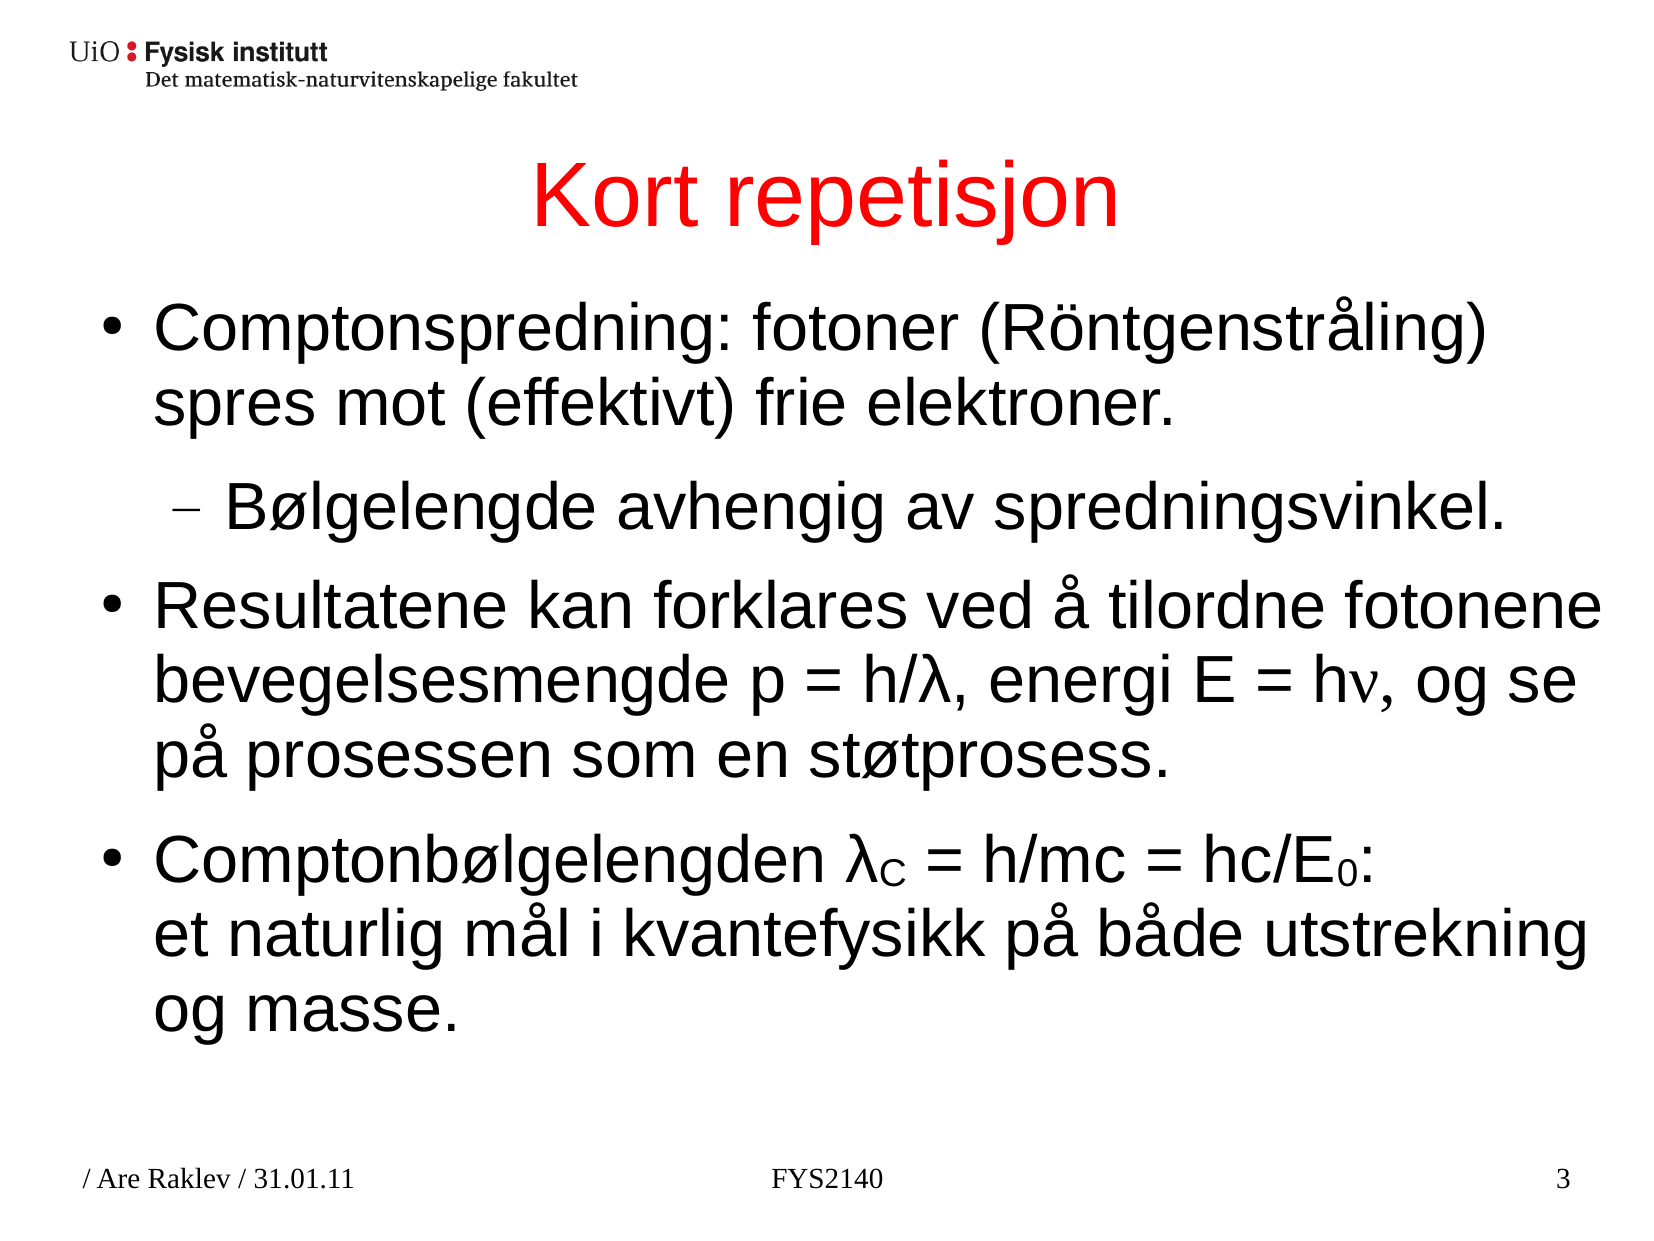

# Kort repetisjon
Comptonspredning: fotoner (Röntgenstråling) spres mot (effektivt) frie elektroner.
Bølgelengde avhengig av spredningsvinkel.
Resultatene kan forklares ved å tilordne fotonene bevegelsesmengde p = h/λ, energi E = hν, og se på prosessen som en støtprosess.
Comptonbølgelengden λC = h/mc = hc/E0:
et naturlig mål i kvantefysikk på både utstrekning og masse.
/ Are Raklev / 31.01.11
FYS2140
3